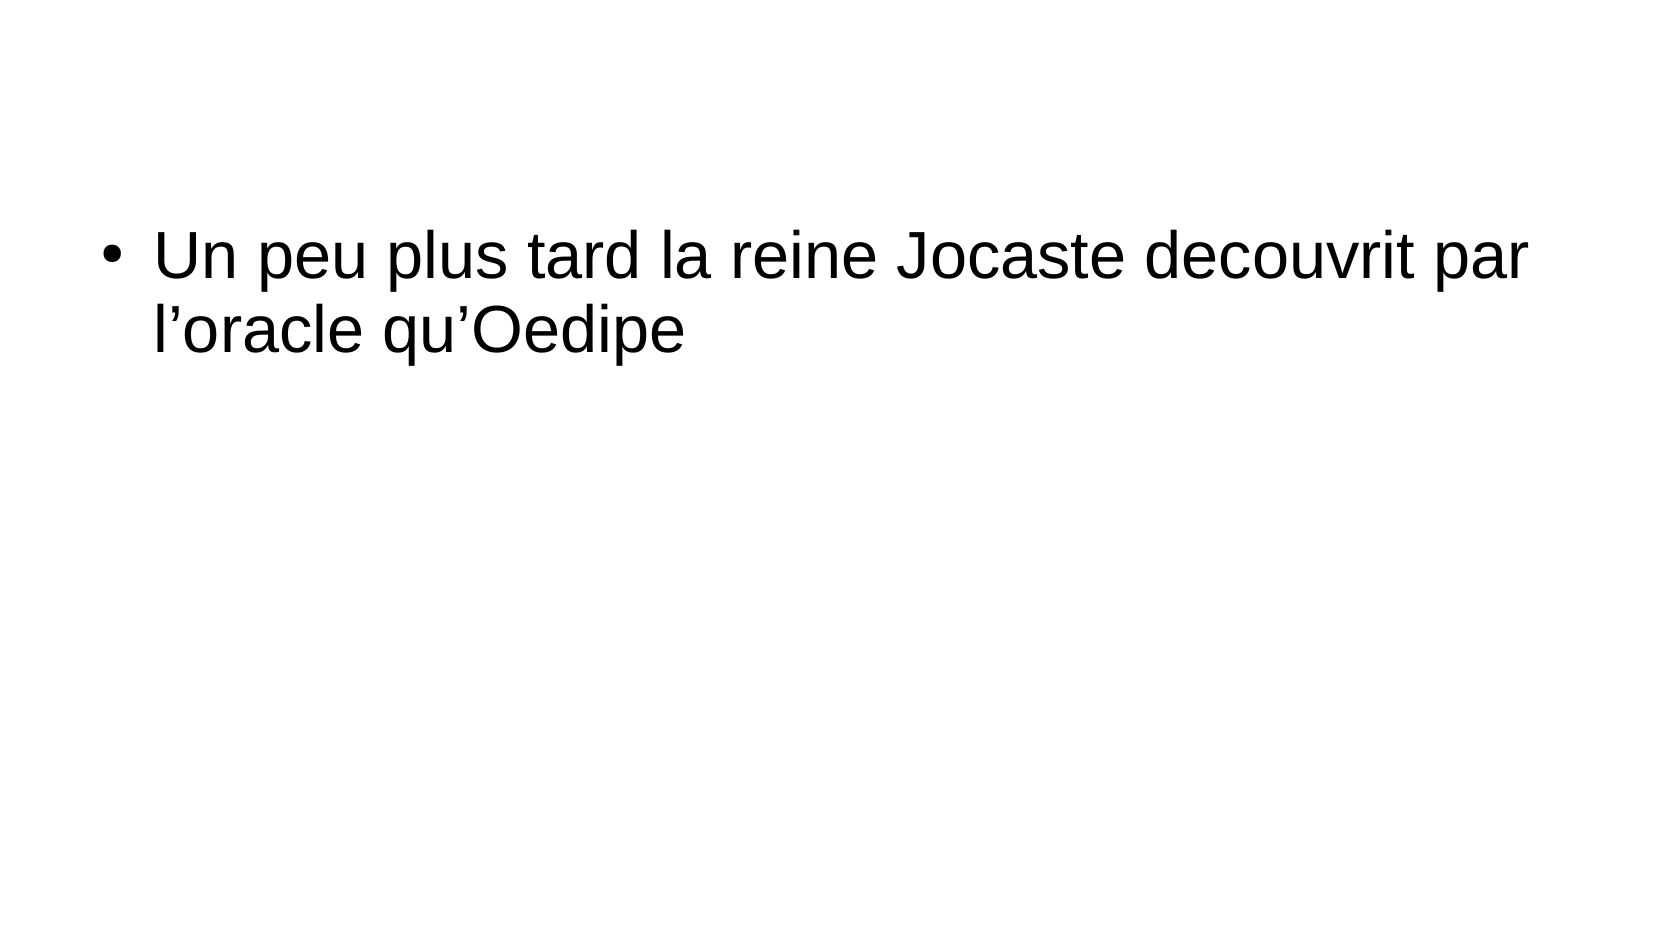

#
Un peu plus tard la reine Jocaste decouvrit par l’oracle qu’Oedipe